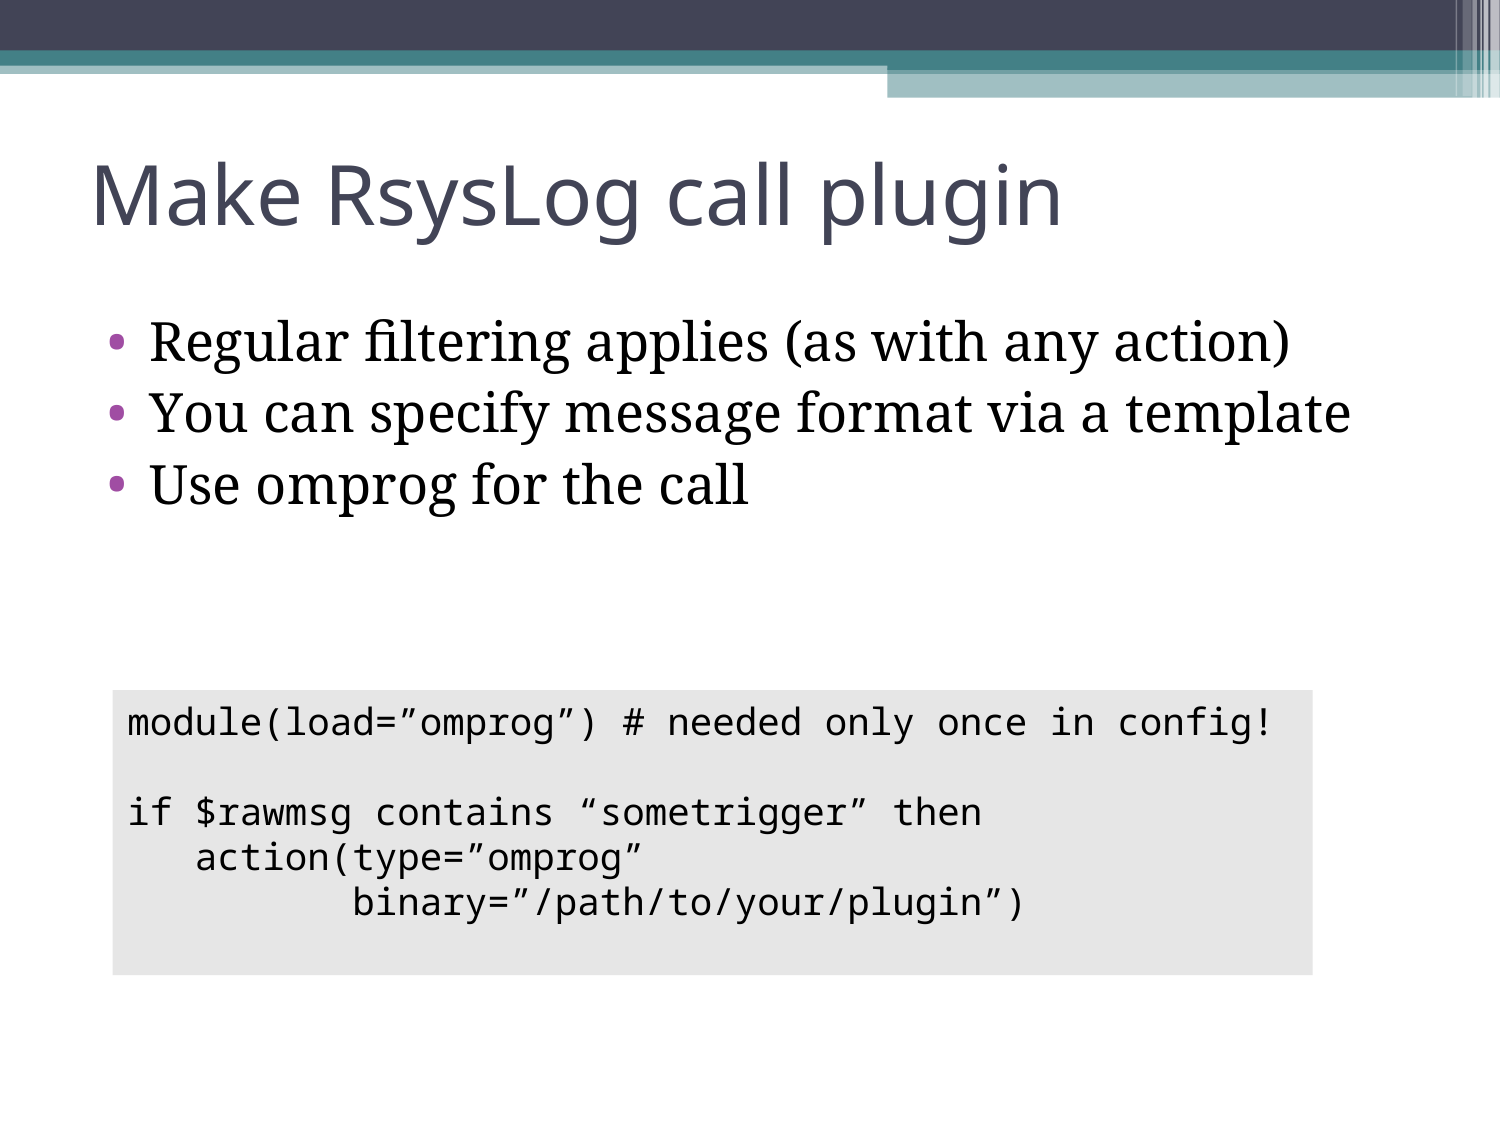

# Make RsysLog call plugin
Regular filtering applies (as with any action)
You can specify message format via a template
Use omprog for the call
module(load=”omprog”) # needed only once in config!
if $rawmsg contains “sometrigger” then
 action(type=”omprog”
 binary=”/path/to/your/plugin”)